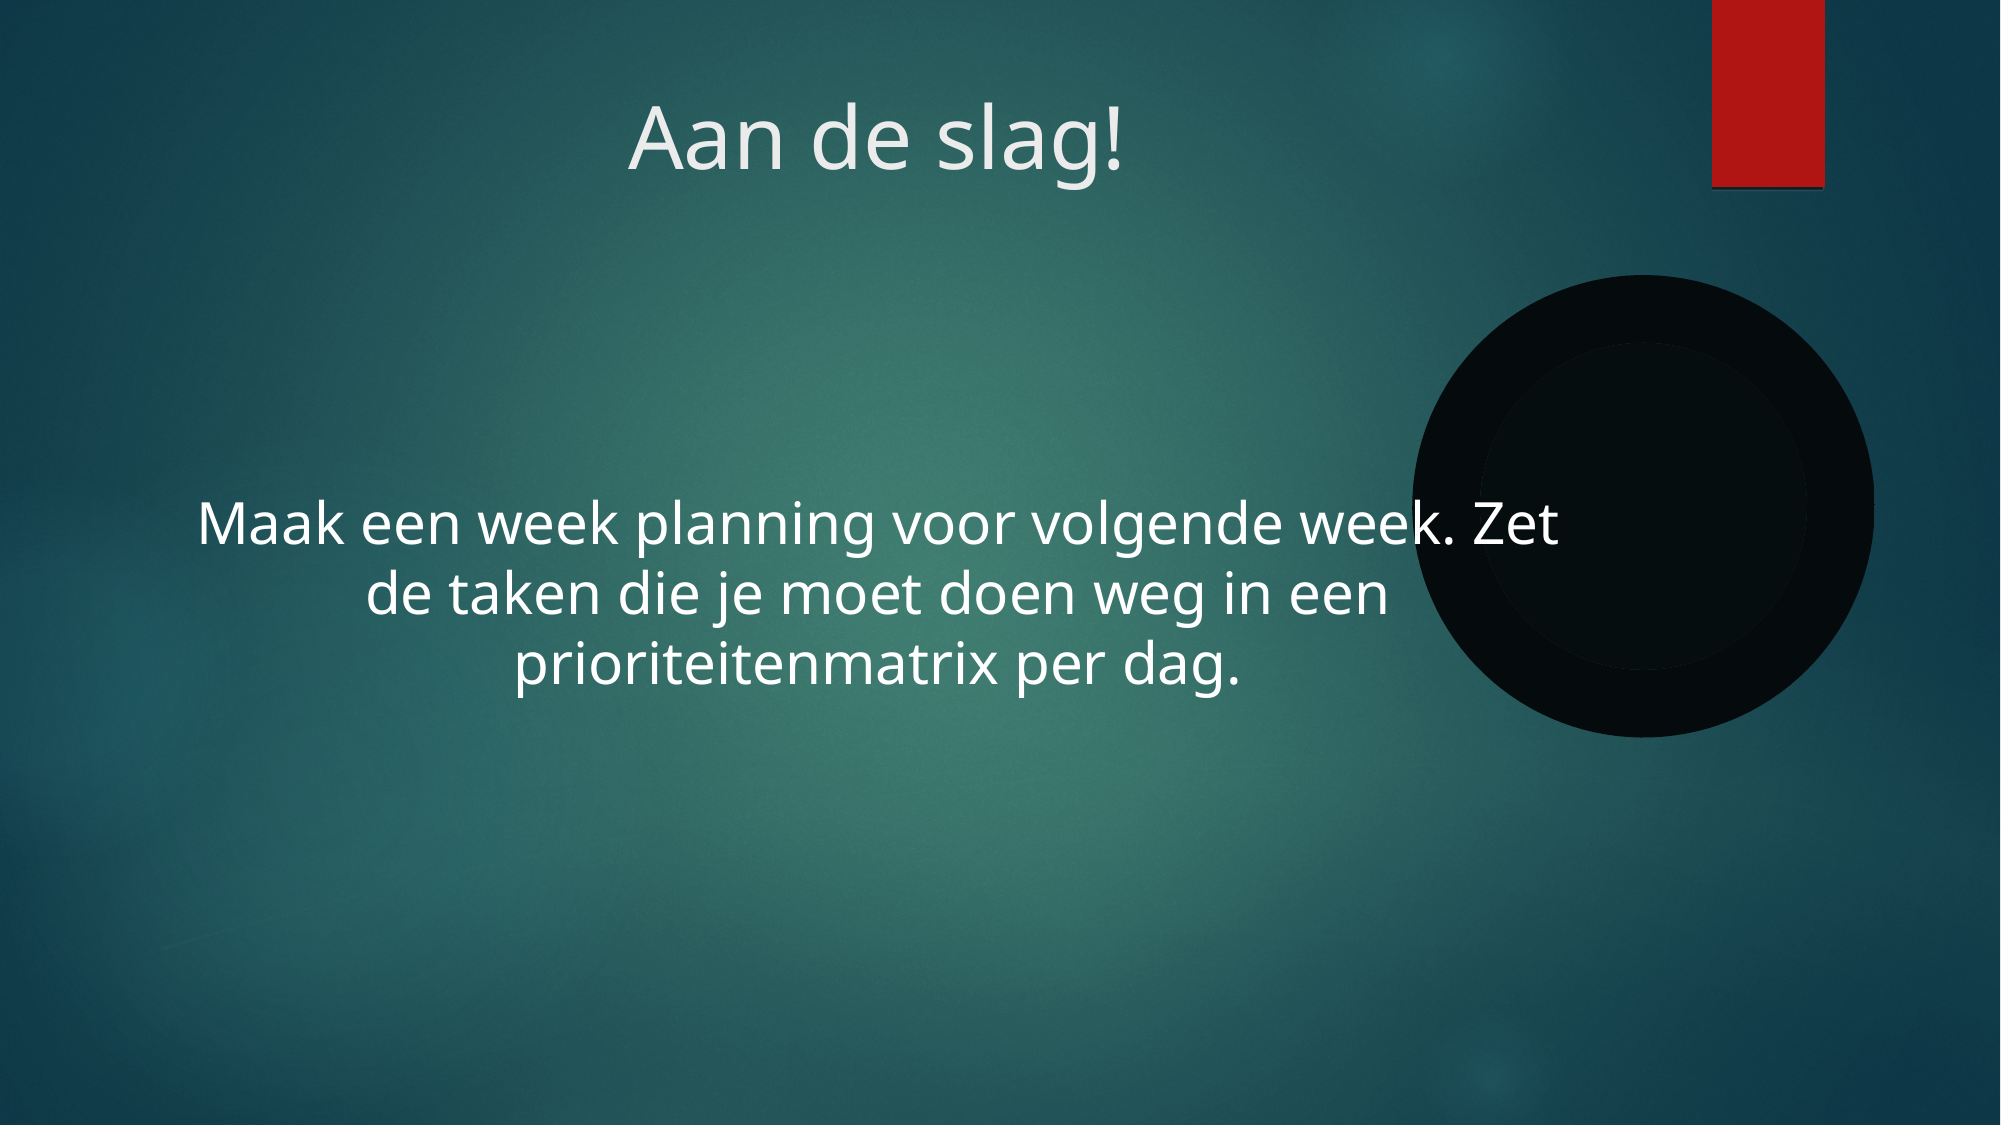

# Aan de slag!
Maak een week planning voor volgende week. Zet de taken die je moet doen weg in een prioriteitenmatrix per dag.